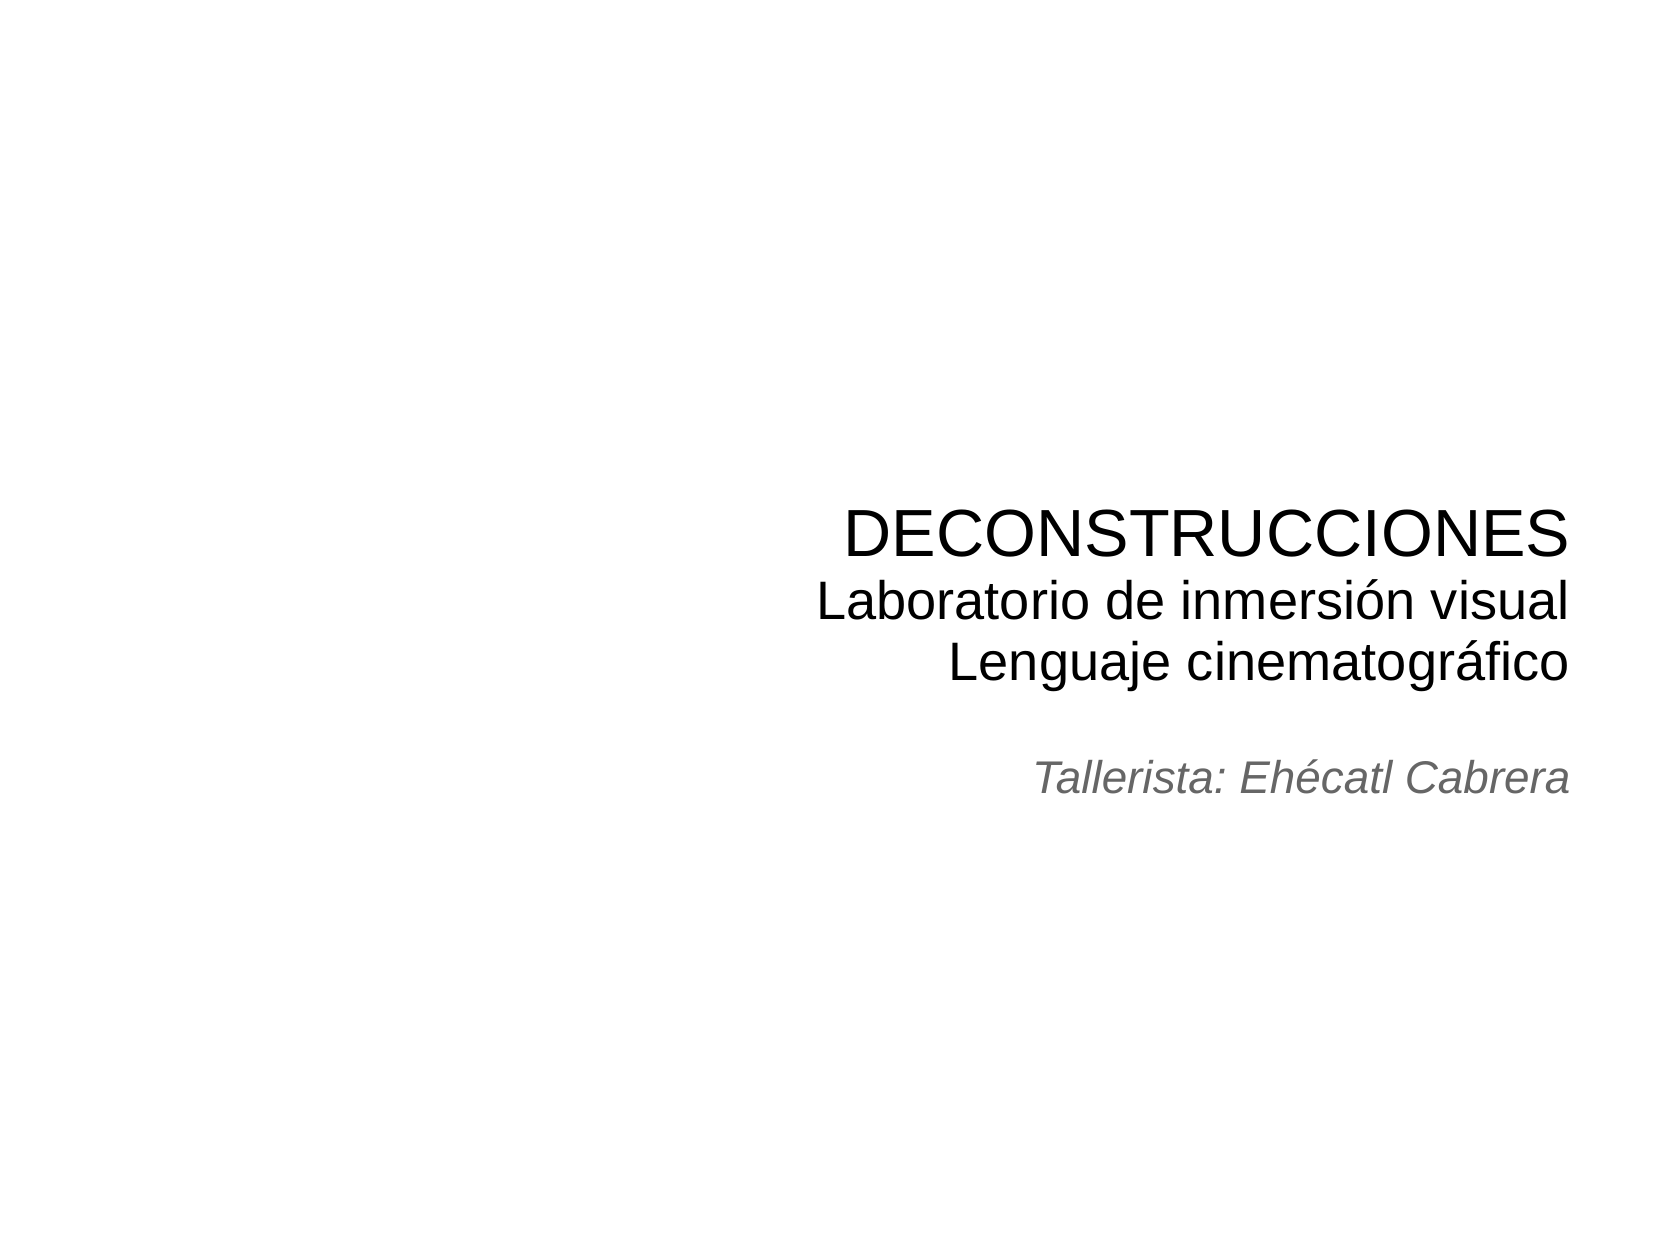

# DECONSTRUCCIONES
Laboratorio de inmersión visual
Lenguaje cinematográfico
Tallerista: Ehécatl Cabrera